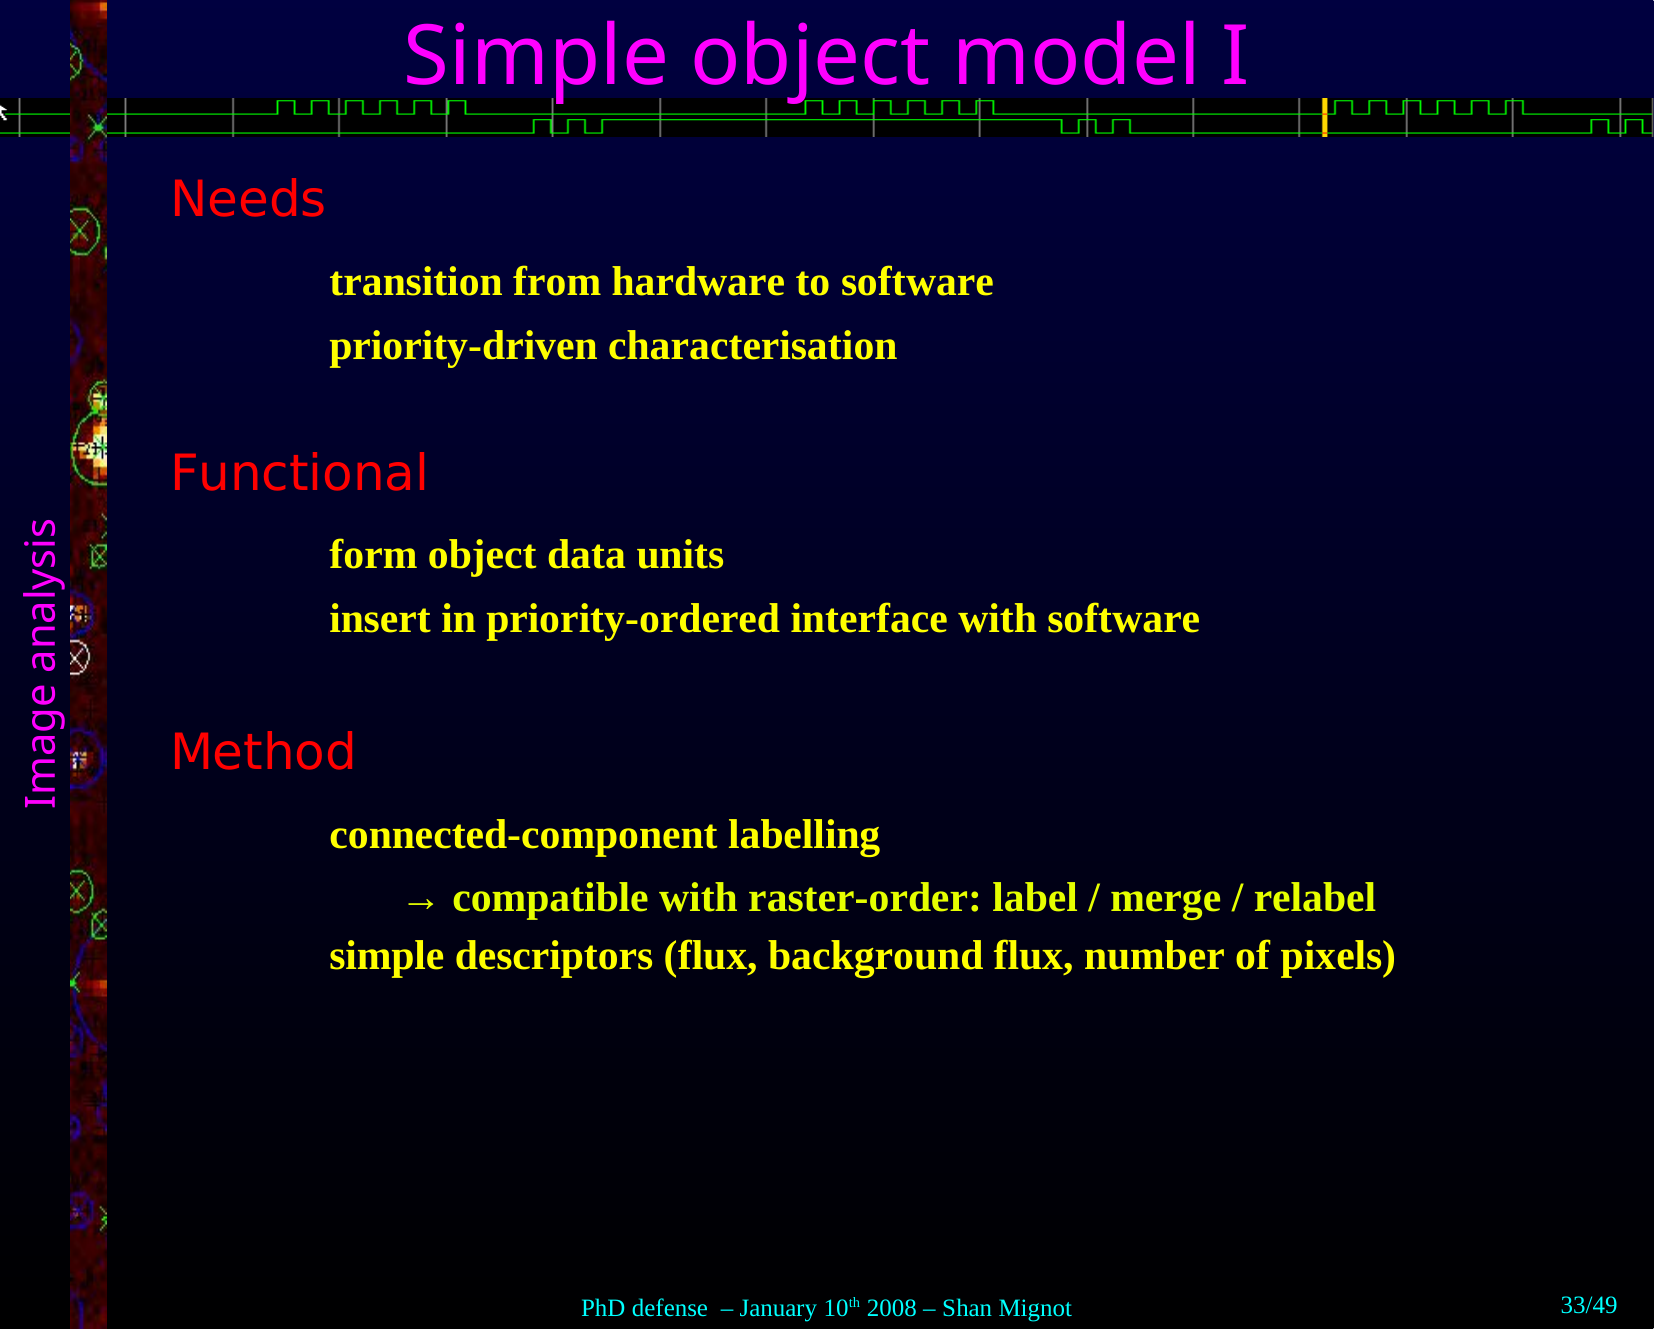

# Simple object model I
Needs
transition from hardware to software
priority-driven characterisation
Functional
form object data units
insert in priority-ordered interface with software
Method
connected-component labelling
→ compatible with raster-order: label / merge / relabel
simple descriptors (flux, background flux, number of pixels)
Image analysis
PhD defense – January 10th 2008 – Shan Mignot